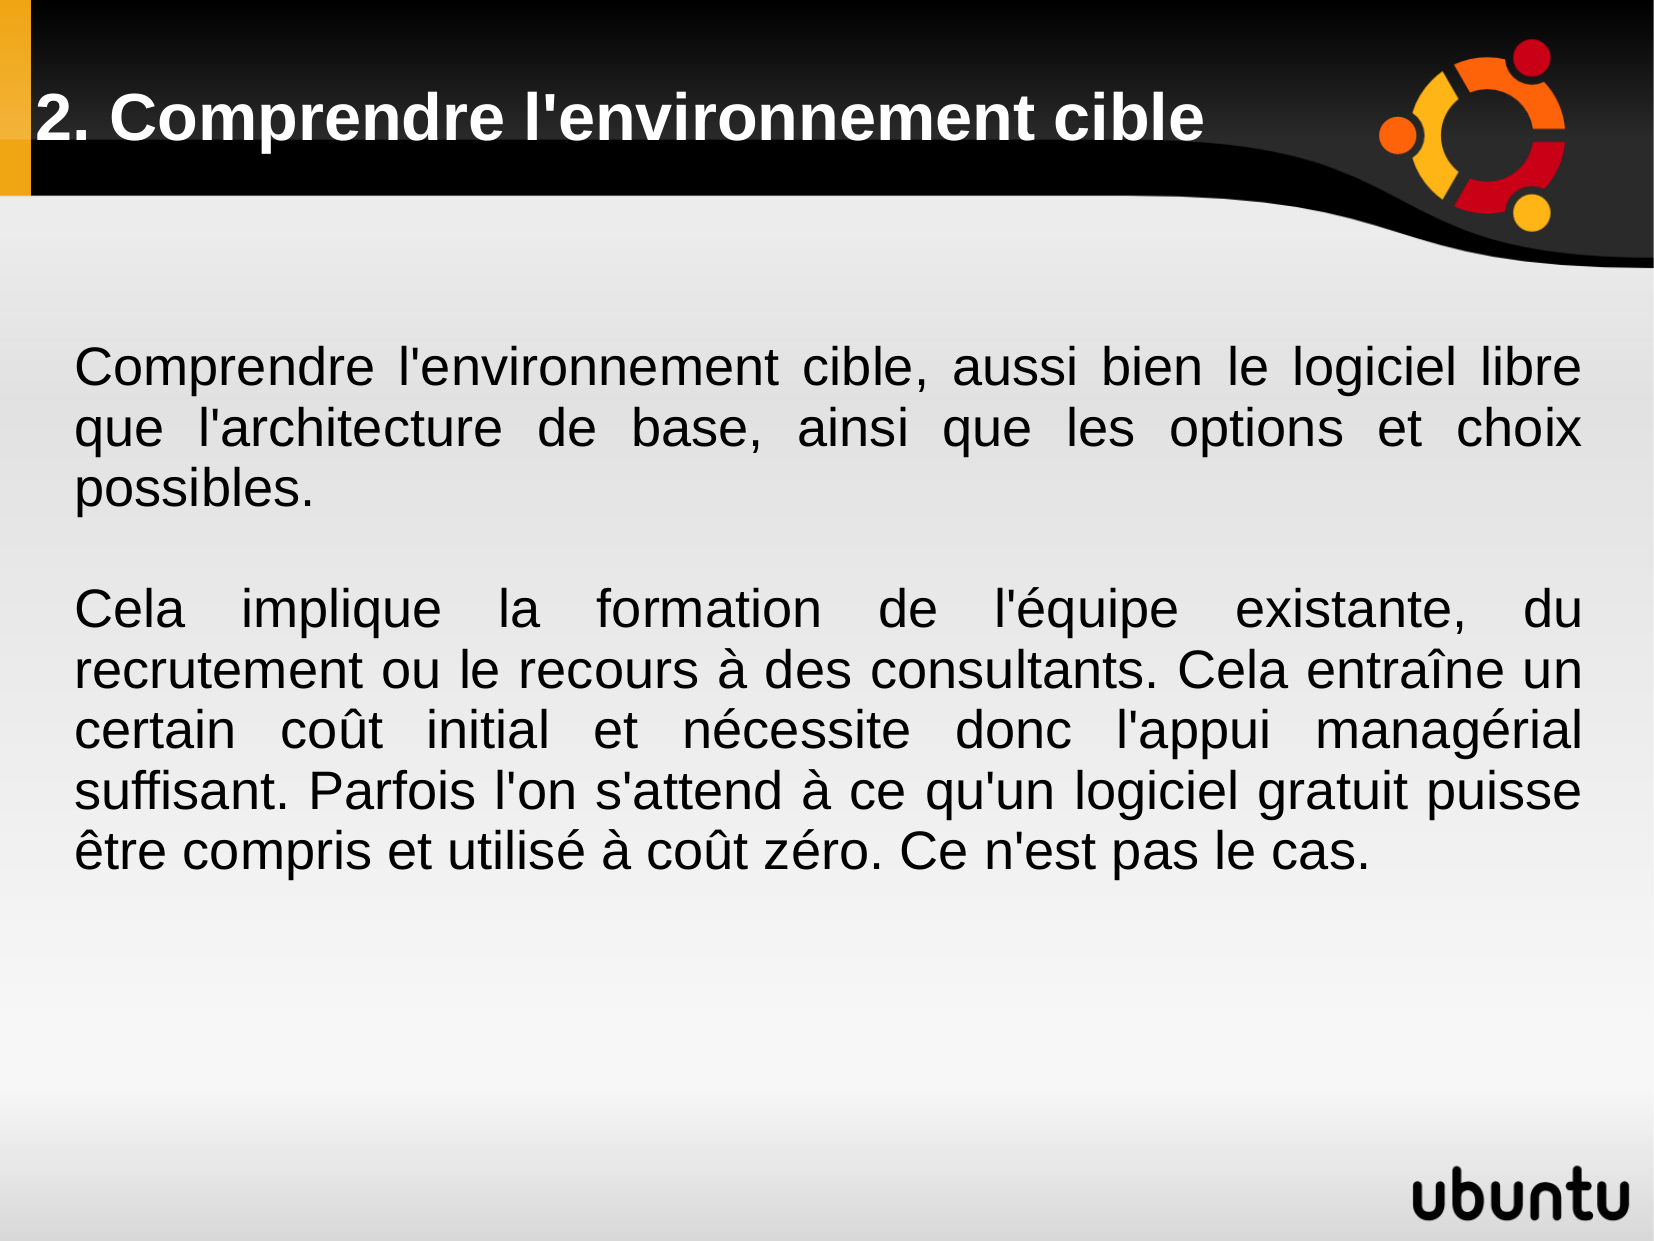

# 2. Comprendre l'environnement cible
Comprendre l'environnement cible, aussi bien le logiciel libre que l'architecture de base, ainsi que les options et choix possibles.
Cela implique la formation de l'équipe existante, du recrutement ou le recours à des consultants. Cela entraîne un certain coût initial et nécessite donc l'appui managérial suffisant. Parfois l'on s'attend à ce qu'un logiciel gratuit puisse être compris et utilisé à coût zéro. Ce n'est pas le cas.